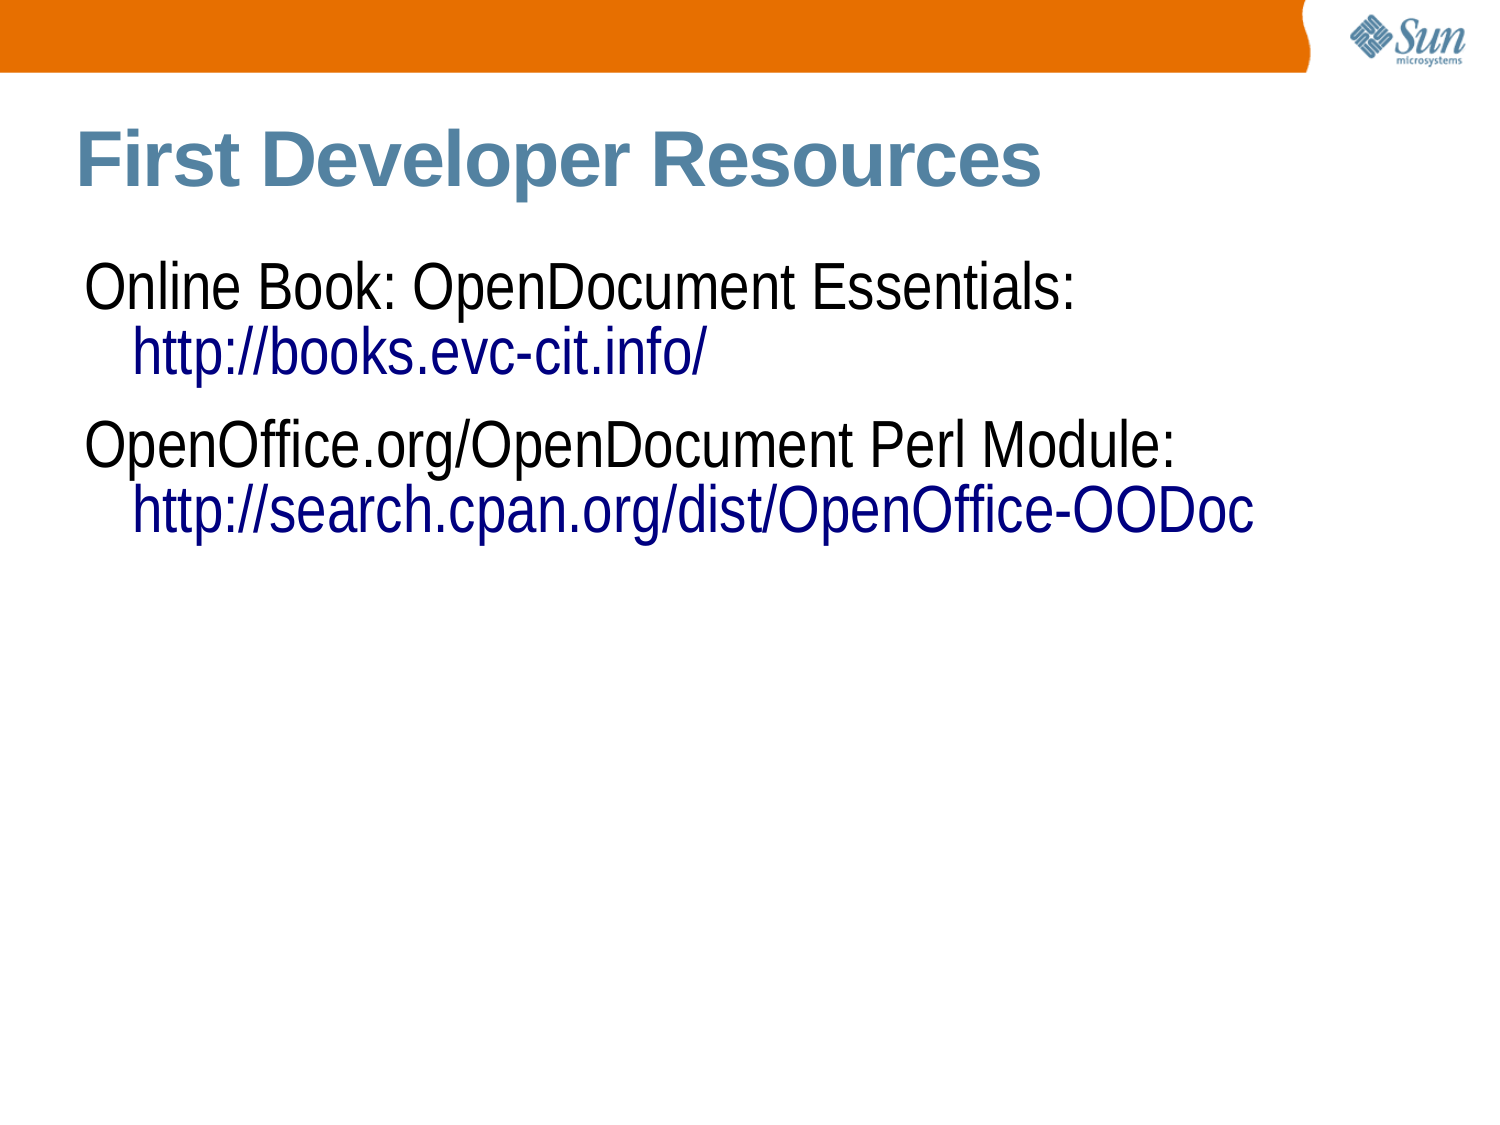

# First Developer Resources
Online Book: OpenDocument Essentials:
http://books.evc-cit.info/
OpenOffice.org/OpenDocument Perl Module:
http://search.cpan.org/dist/OpenOffice-OODoc